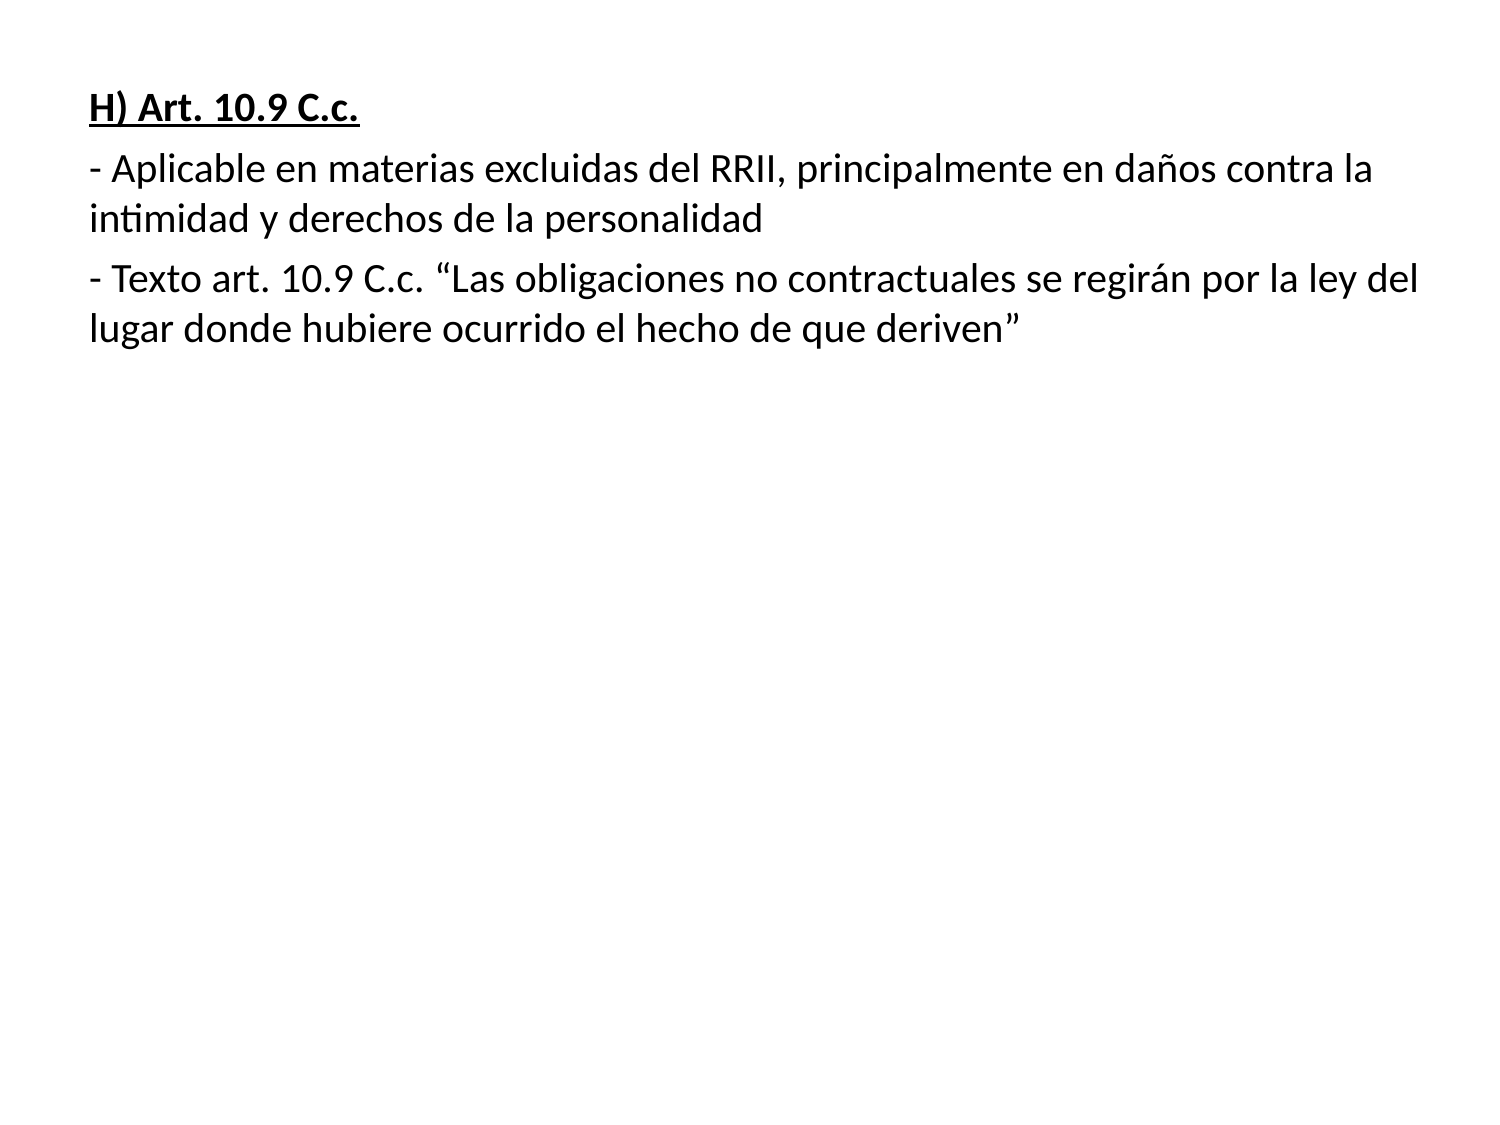

# H) Art. 10.9 C.c.
- Aplicable en materias excluidas del RRII, principalmente en daños contra la intimidad y derechos de la personalidad
- Texto art. 10.9 C.c. “Las obligaciones no contractuales se regirán por la ley del lugar donde hubiere ocurrido el hecho de que deriven”